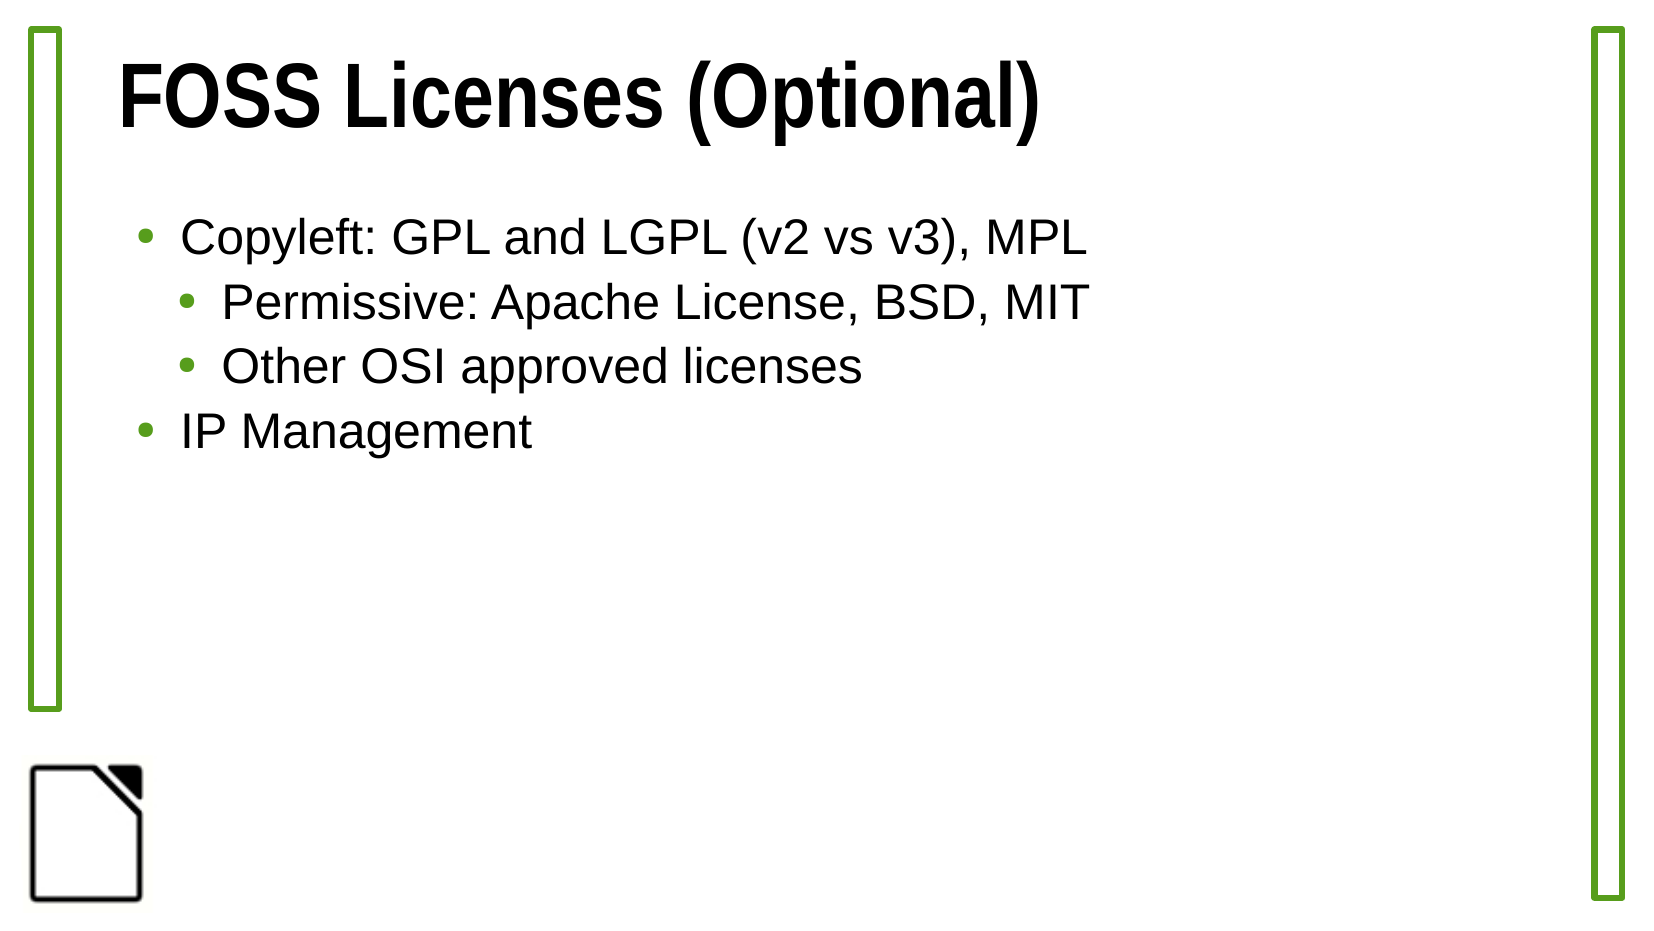

# FOSS Licenses (Optional)
Copyleft: GPL and LGPL (v2 vs v3), MPL
Permissive: Apache License, BSD, MIT
Other OSI approved licenses
IP Management